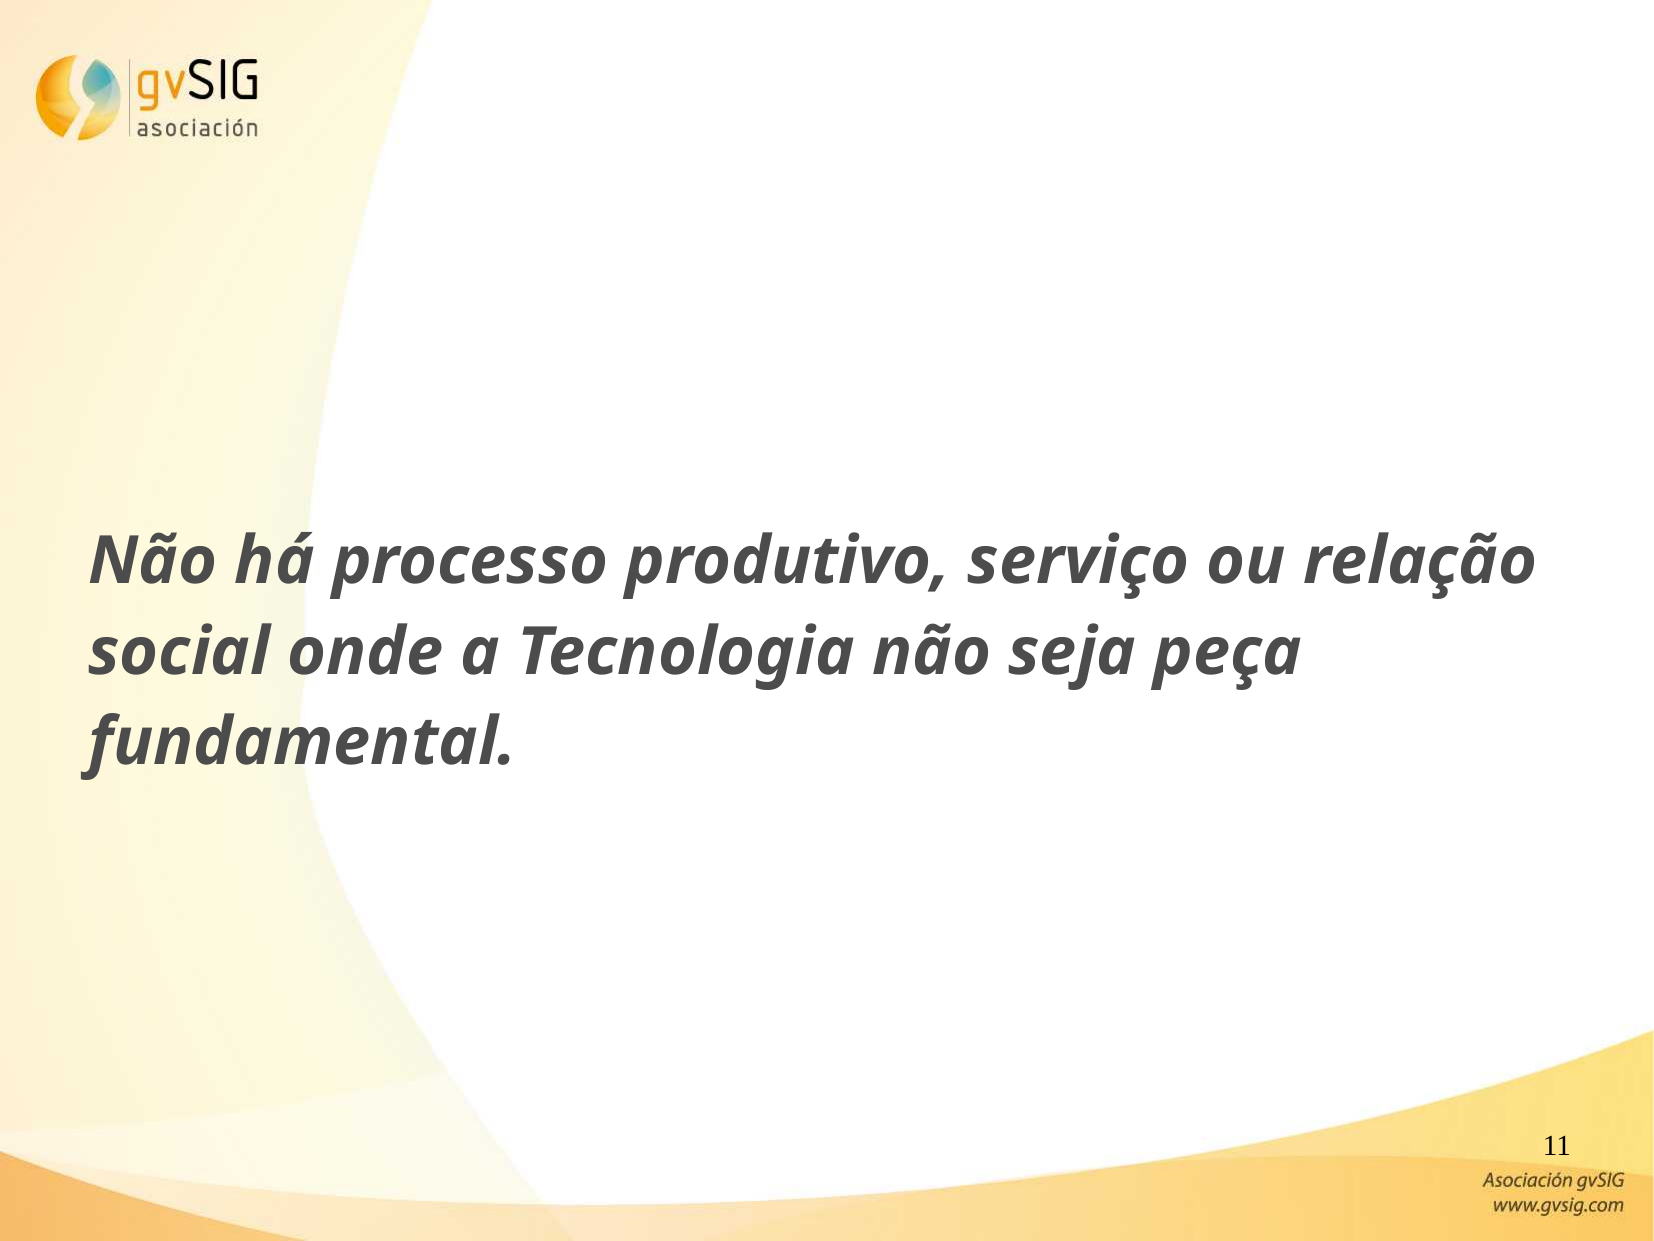

# Não há processo produtivo, serviço ou relação social onde a Tecnologia não seja peça fundamental.
11